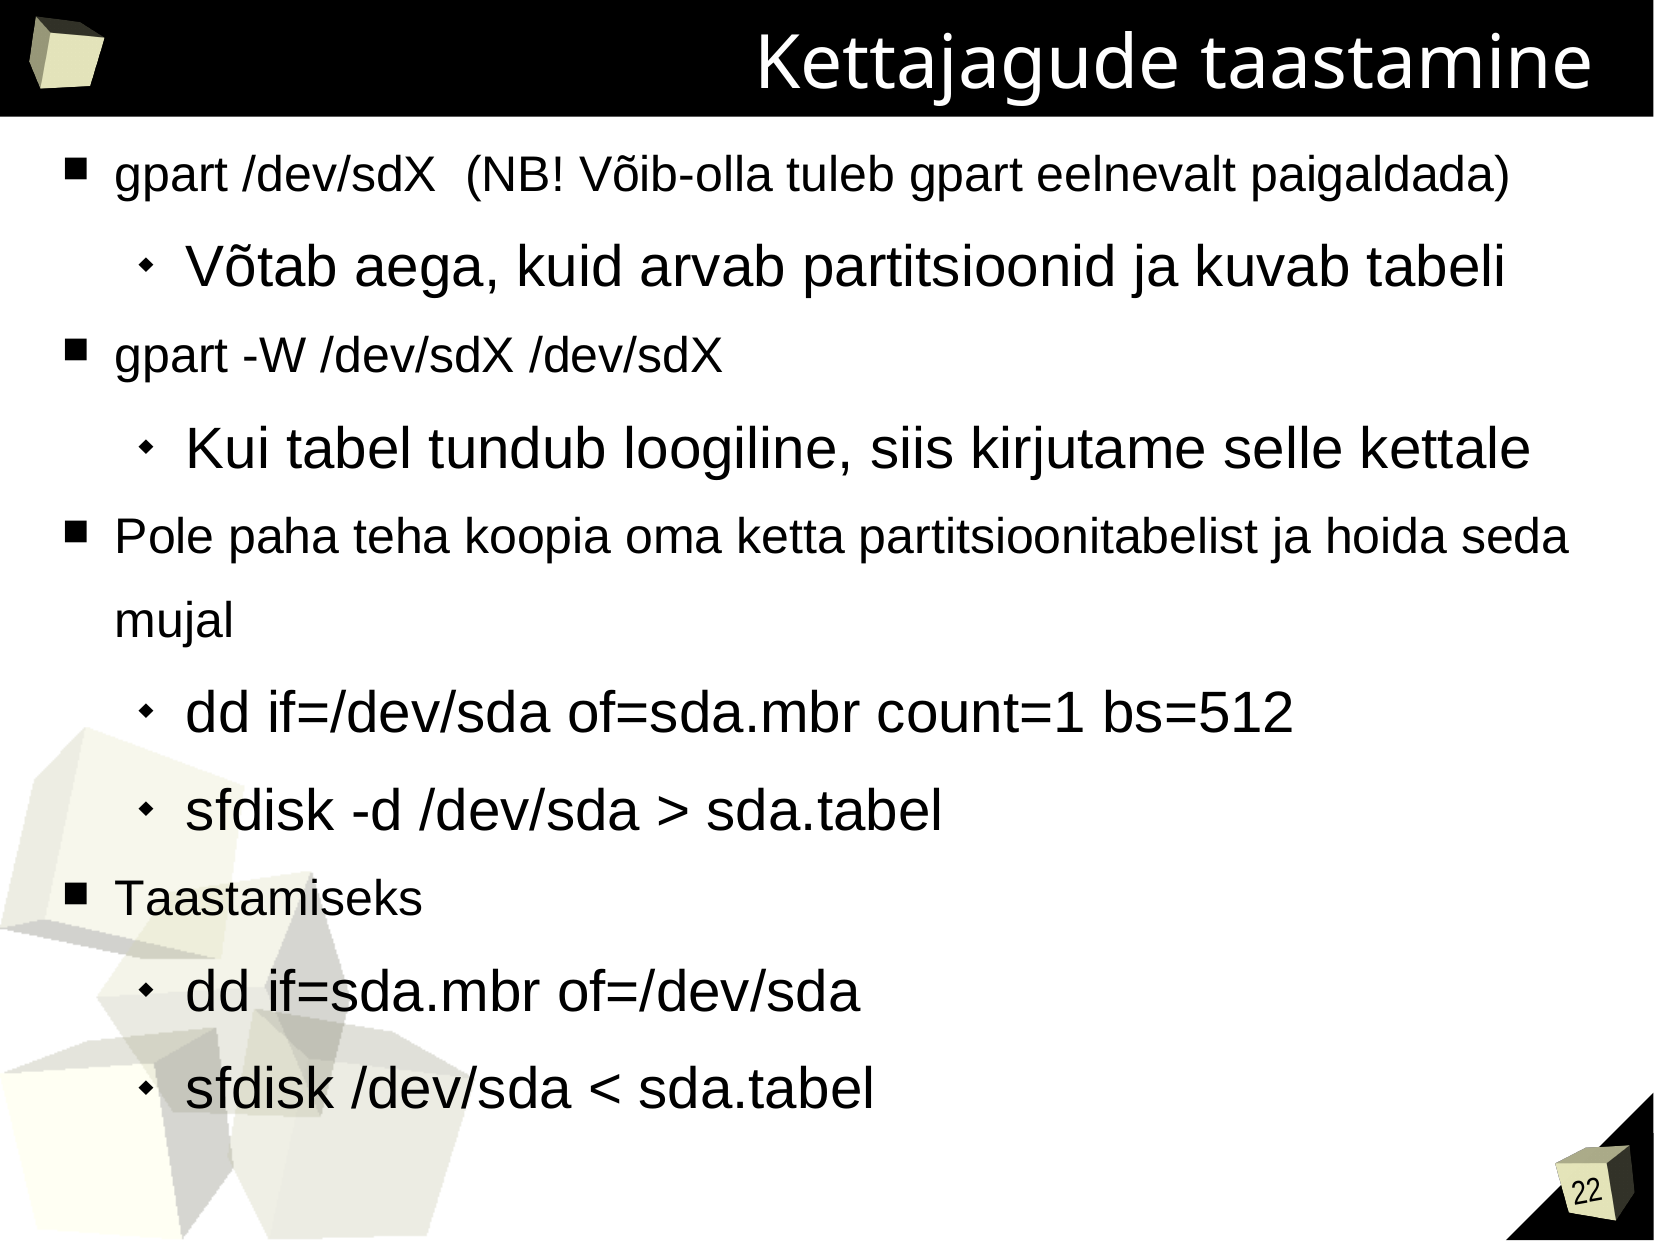

# Kettajagude taastamine
gpart /dev/sdX (NB! Võib-olla tuleb gpart eelnevalt paigaldada)
Võtab aega, kuid arvab partitsioonid ja kuvab tabeli
gpart -W /dev/sdX /dev/sdX
Kui tabel tundub loogiline, siis kirjutame selle kettale
Pole paha teha koopia oma ketta partitsioonitabelist ja hoida seda mujal
dd if=/dev/sda of=sda.mbr count=1 bs=512
sfdisk -d /dev/sda > sda.tabel
Taastamiseks
dd if=sda.mbr of=/dev/sda
sfdisk /dev/sda < sda.tabel